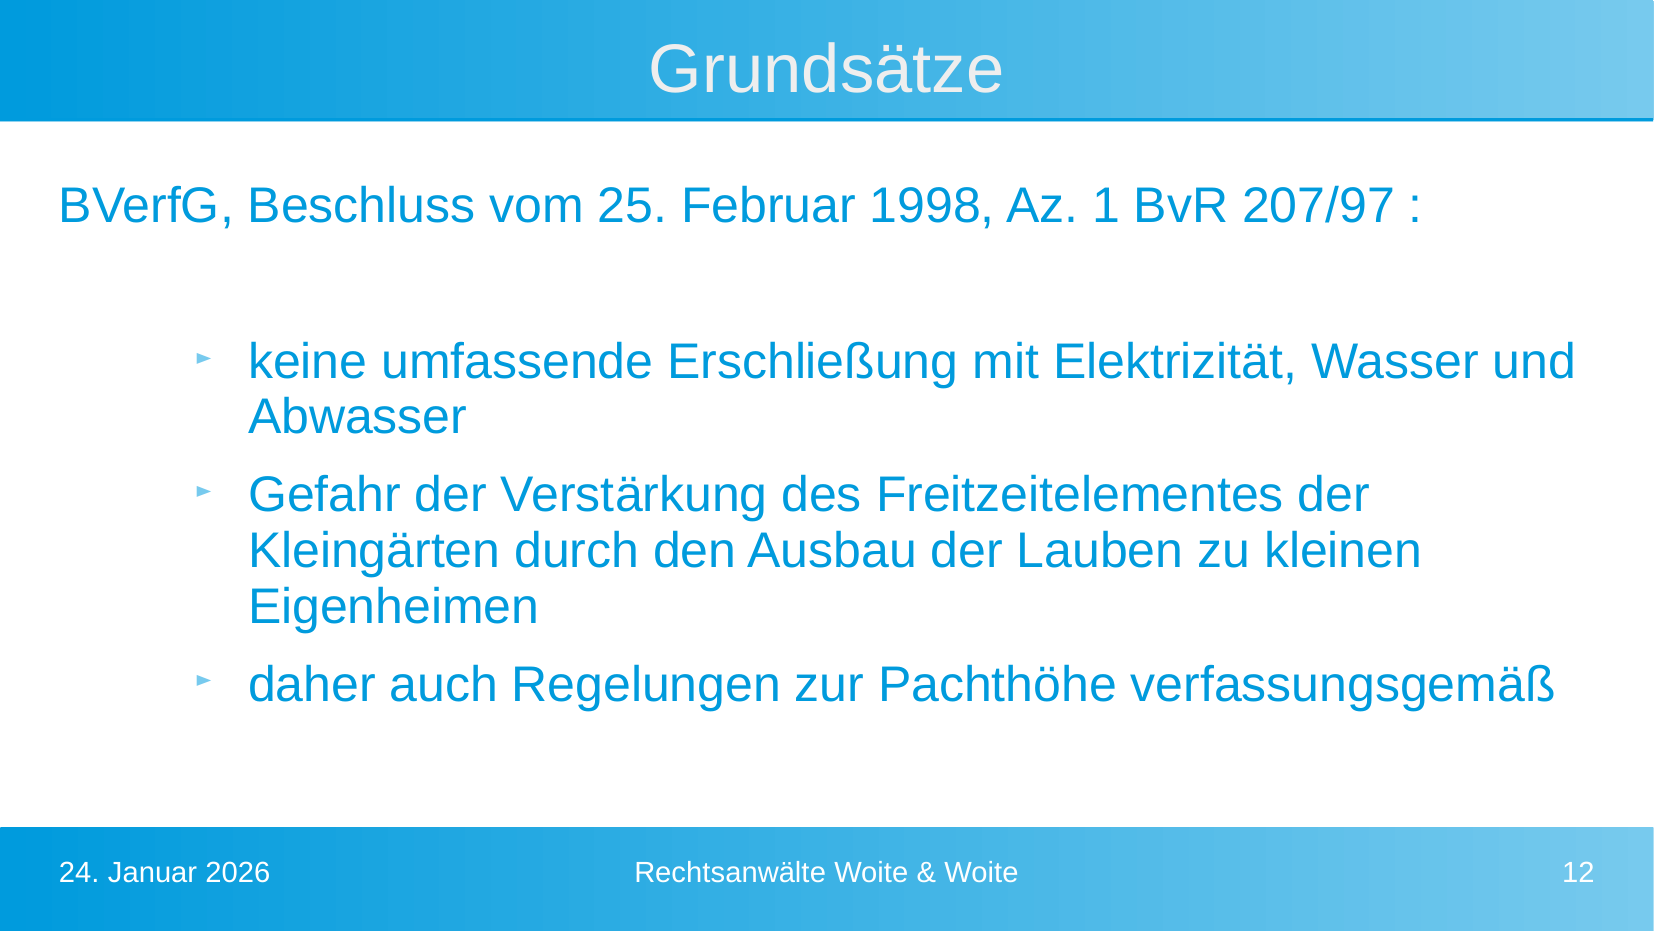

# Grundsätze
BVerfG, Beschluss vom 25. Februar 1998, Az. 1 BvR 207/97 :
keine umfassende Erschließung mit Elektrizität, Wasser und Abwasser
Gefahr der Verstärkung des Freitzeitelementes der Kleingärten durch den Ausbau der Lauben zu kleinen Eigenheimen
daher auch Regelungen zur Pachthöhe verfassungsgemäß
12